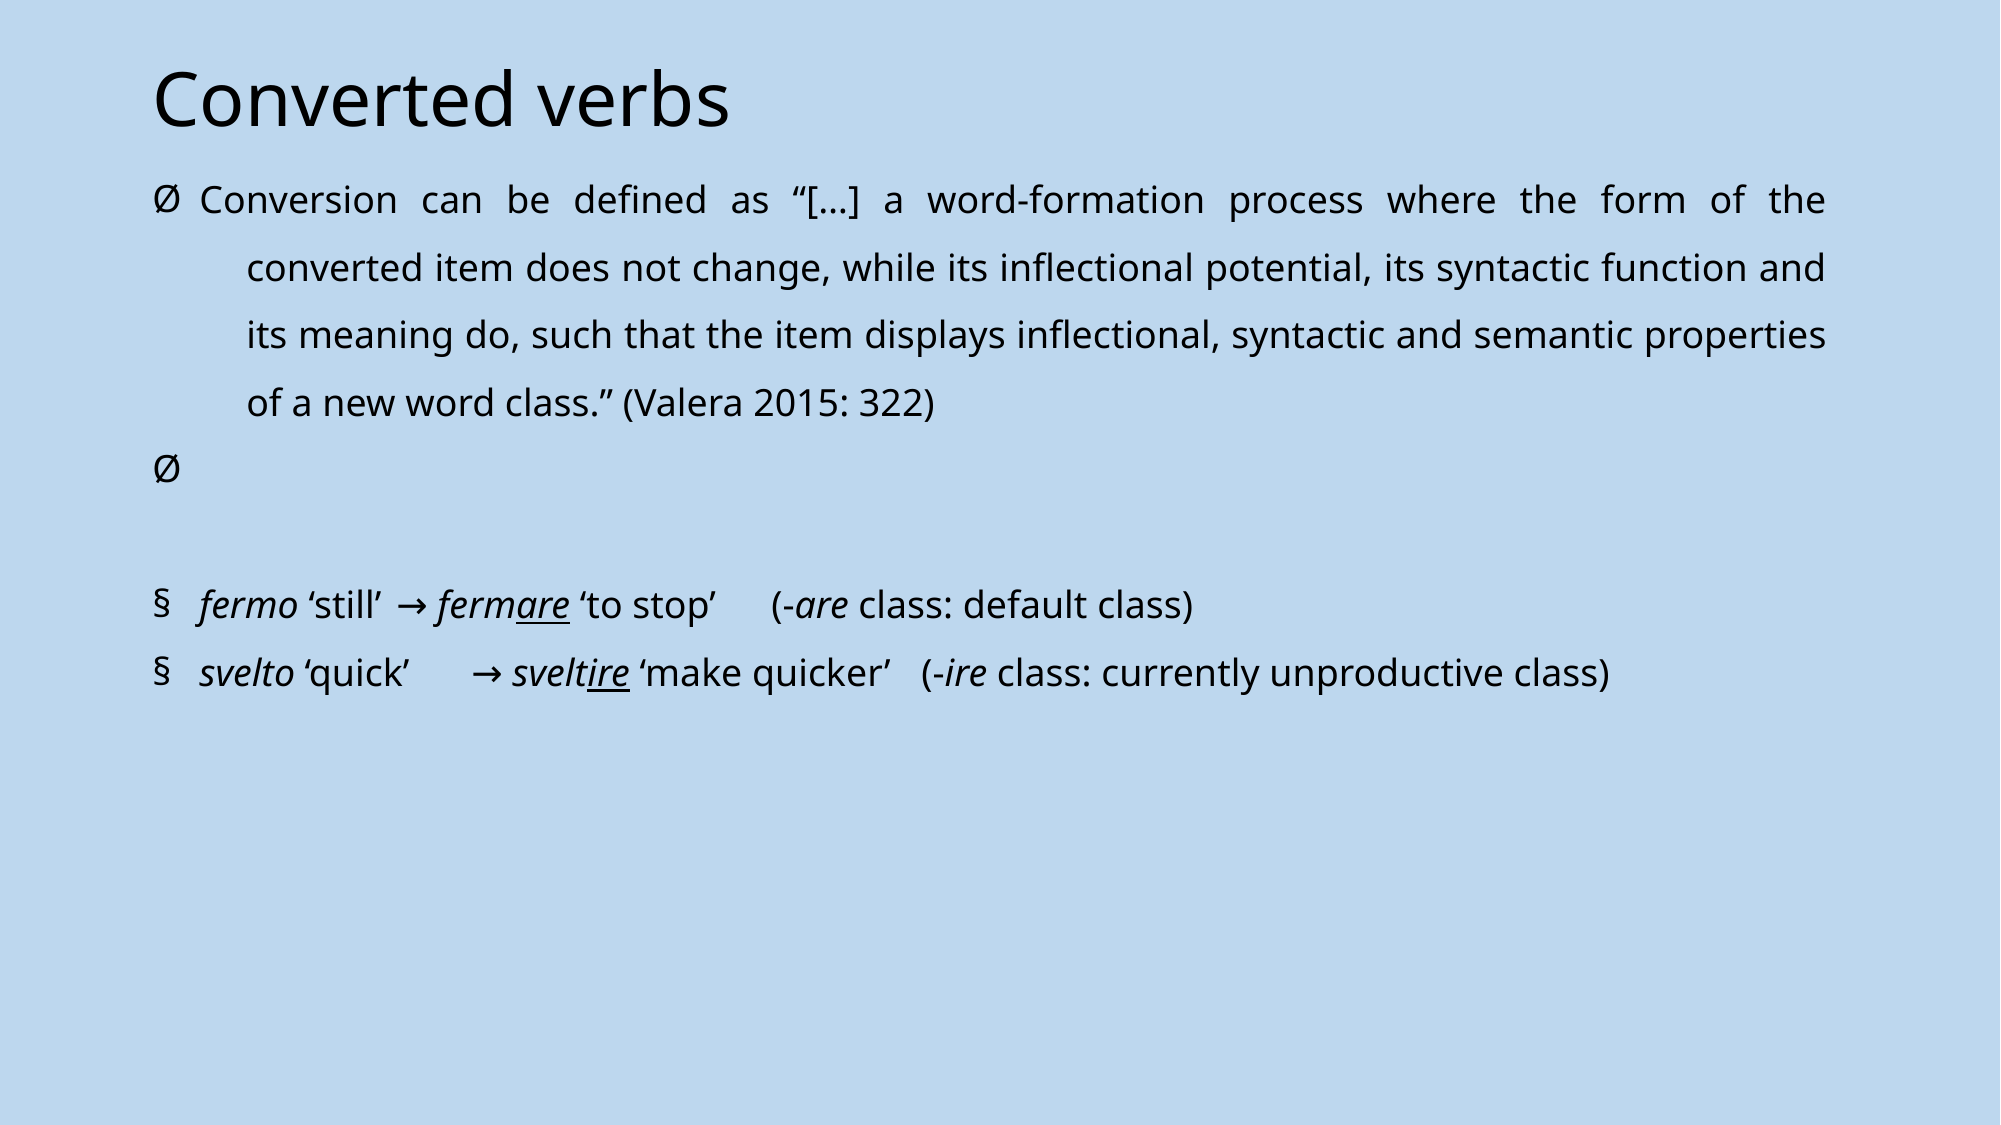

Converted verbs
Conversion can be defined as “[…] a word-formation process where the form of the converted item does not change, while its inflectional potential, its syntactic function and its meaning do, such that the item displays inflectional, syntactic and semantic properties of a new word class.” (Valera 2015: 322)
fermo ‘still’ 	→ fermare ‘to stop’ 	(-are class: default class)
svelto ‘quick’ 	→ sveltire ‘make quicker’ 	(-ire class: currently unproductive class)